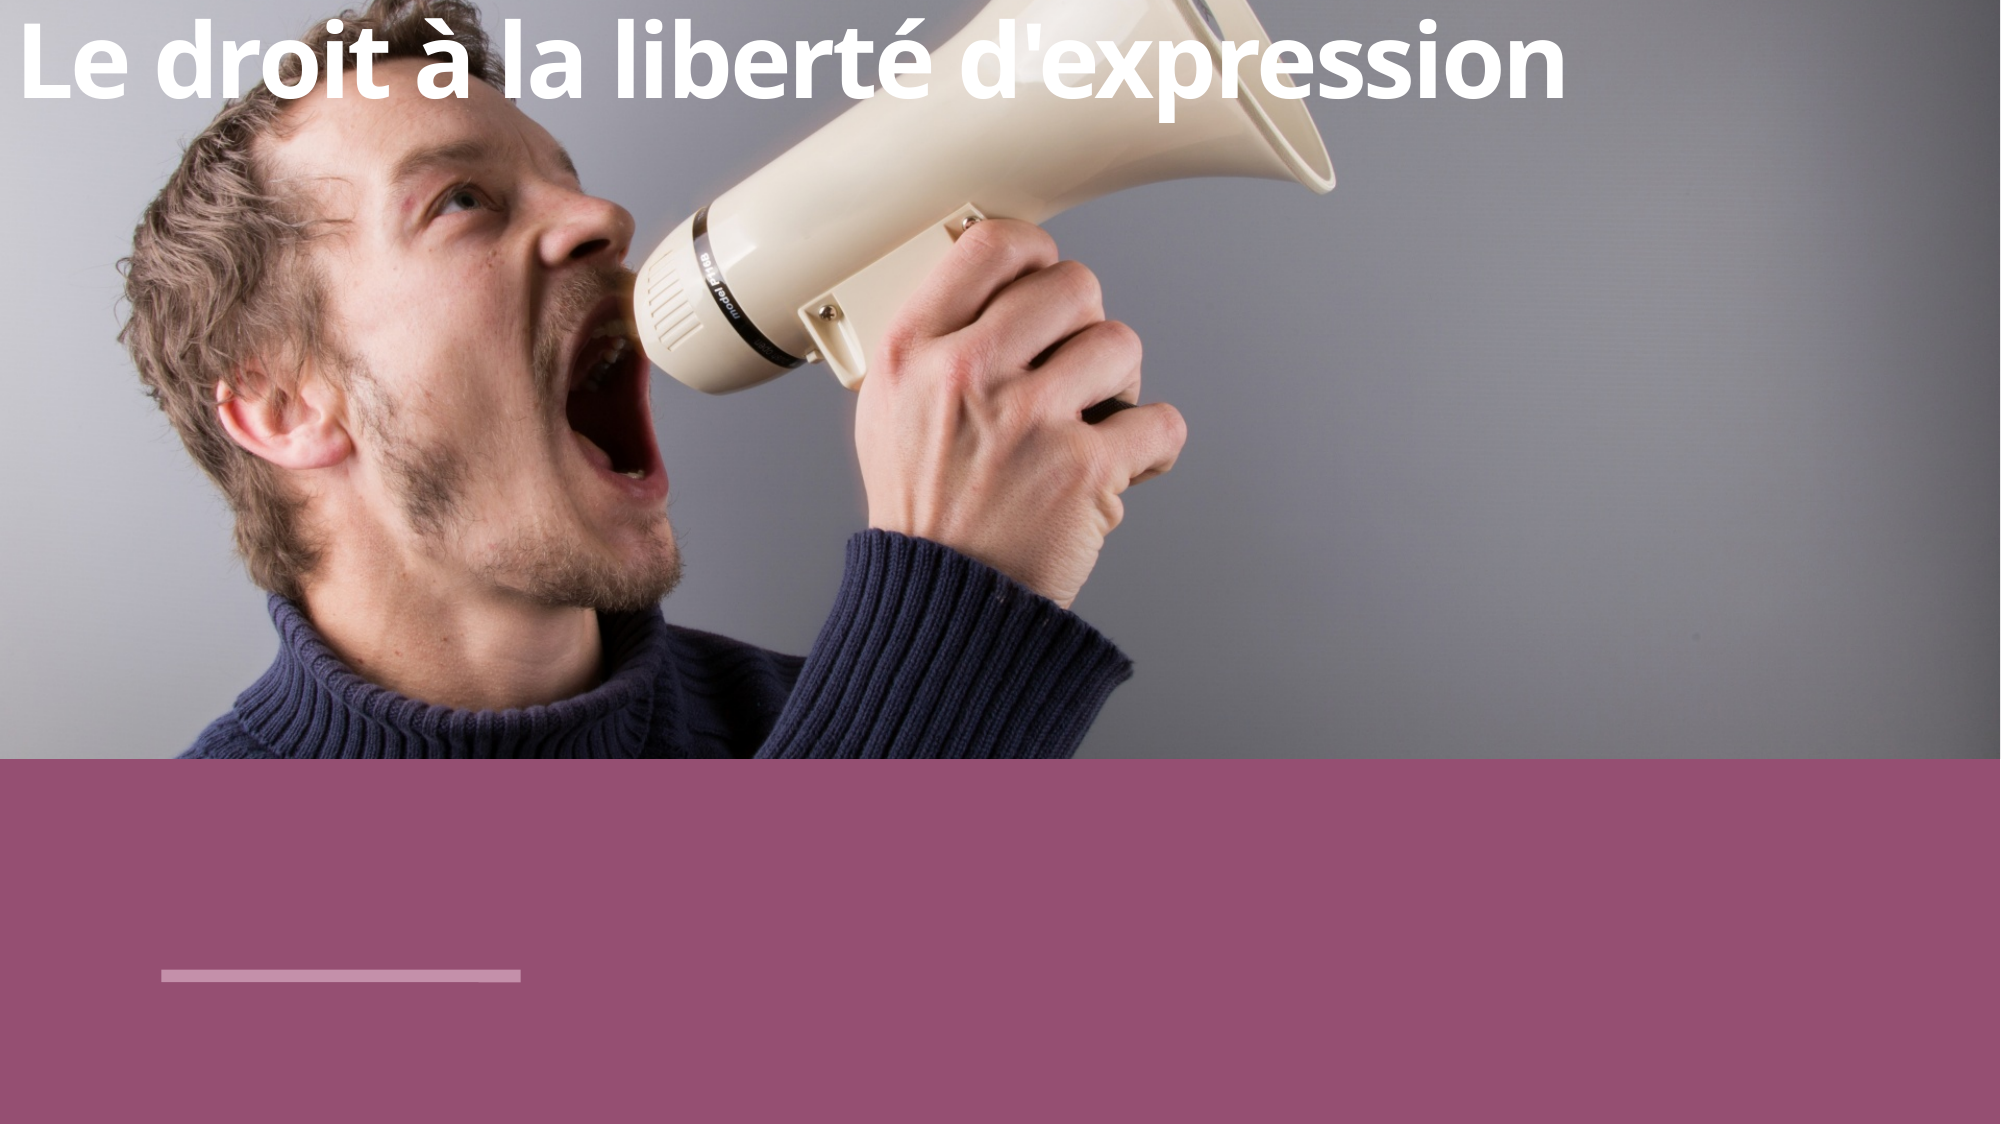

# Le droit à la liberté d'expression